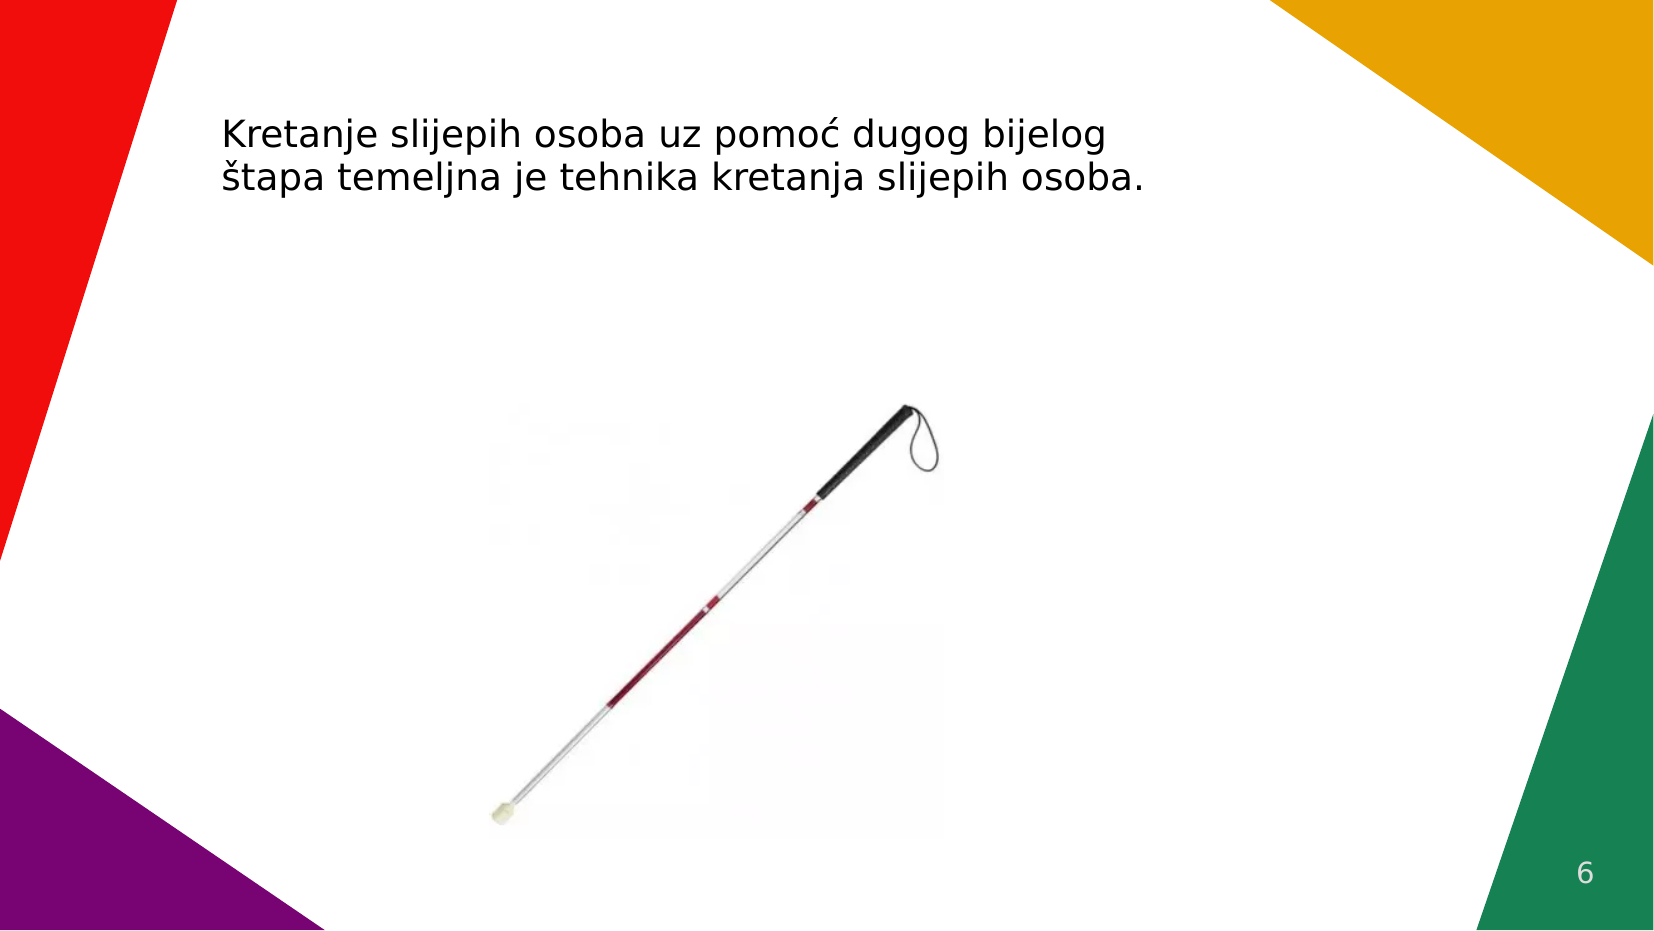

#
Kretanje slijepih osoba uz pomoć dugog bijelog
štapa temeljna je tehnika kretanja slijepih osoba.
6